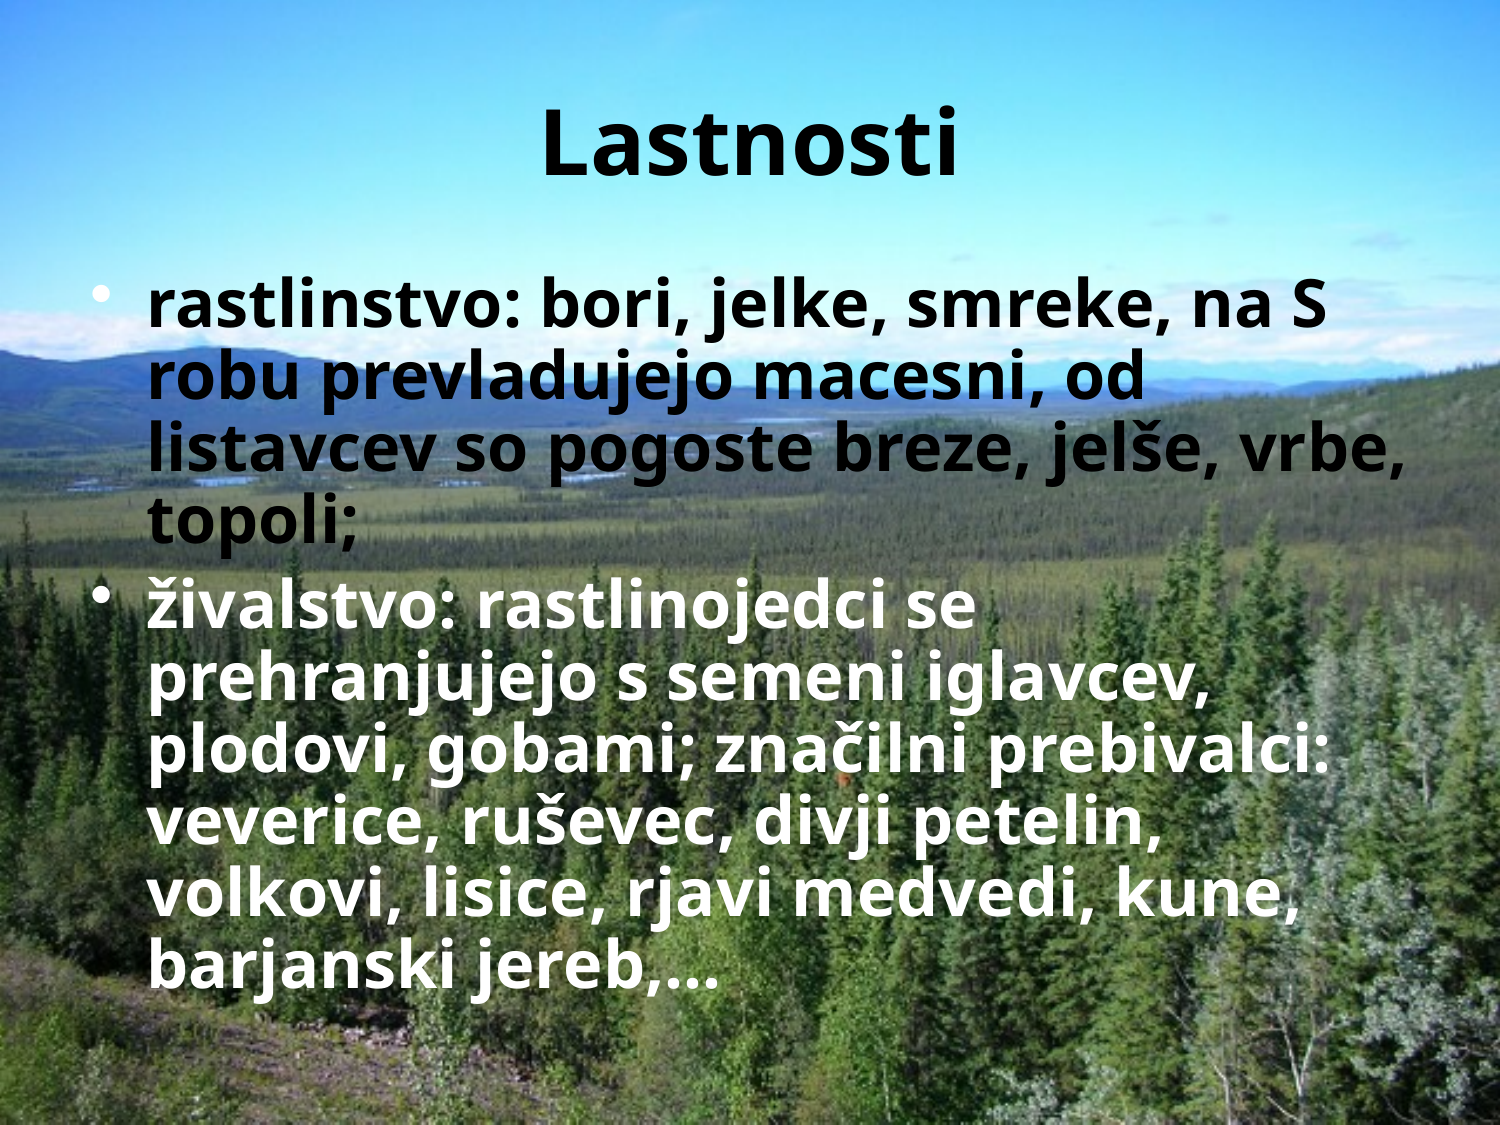

# Lastnosti
rastlinstvo: bori, jelke, smreke, na S robu prevladujejo macesni, od listavcev so pogoste breze, jelše, vrbe, topoli;
živalstvo: rastlinojedci se prehranjujejo s semeni iglavcev, plodovi, gobami; značilni prebivalci: veverice, ruševec, divji petelin, volkovi, lisice, rjavi medvedi, kune, barjanski jereb,…